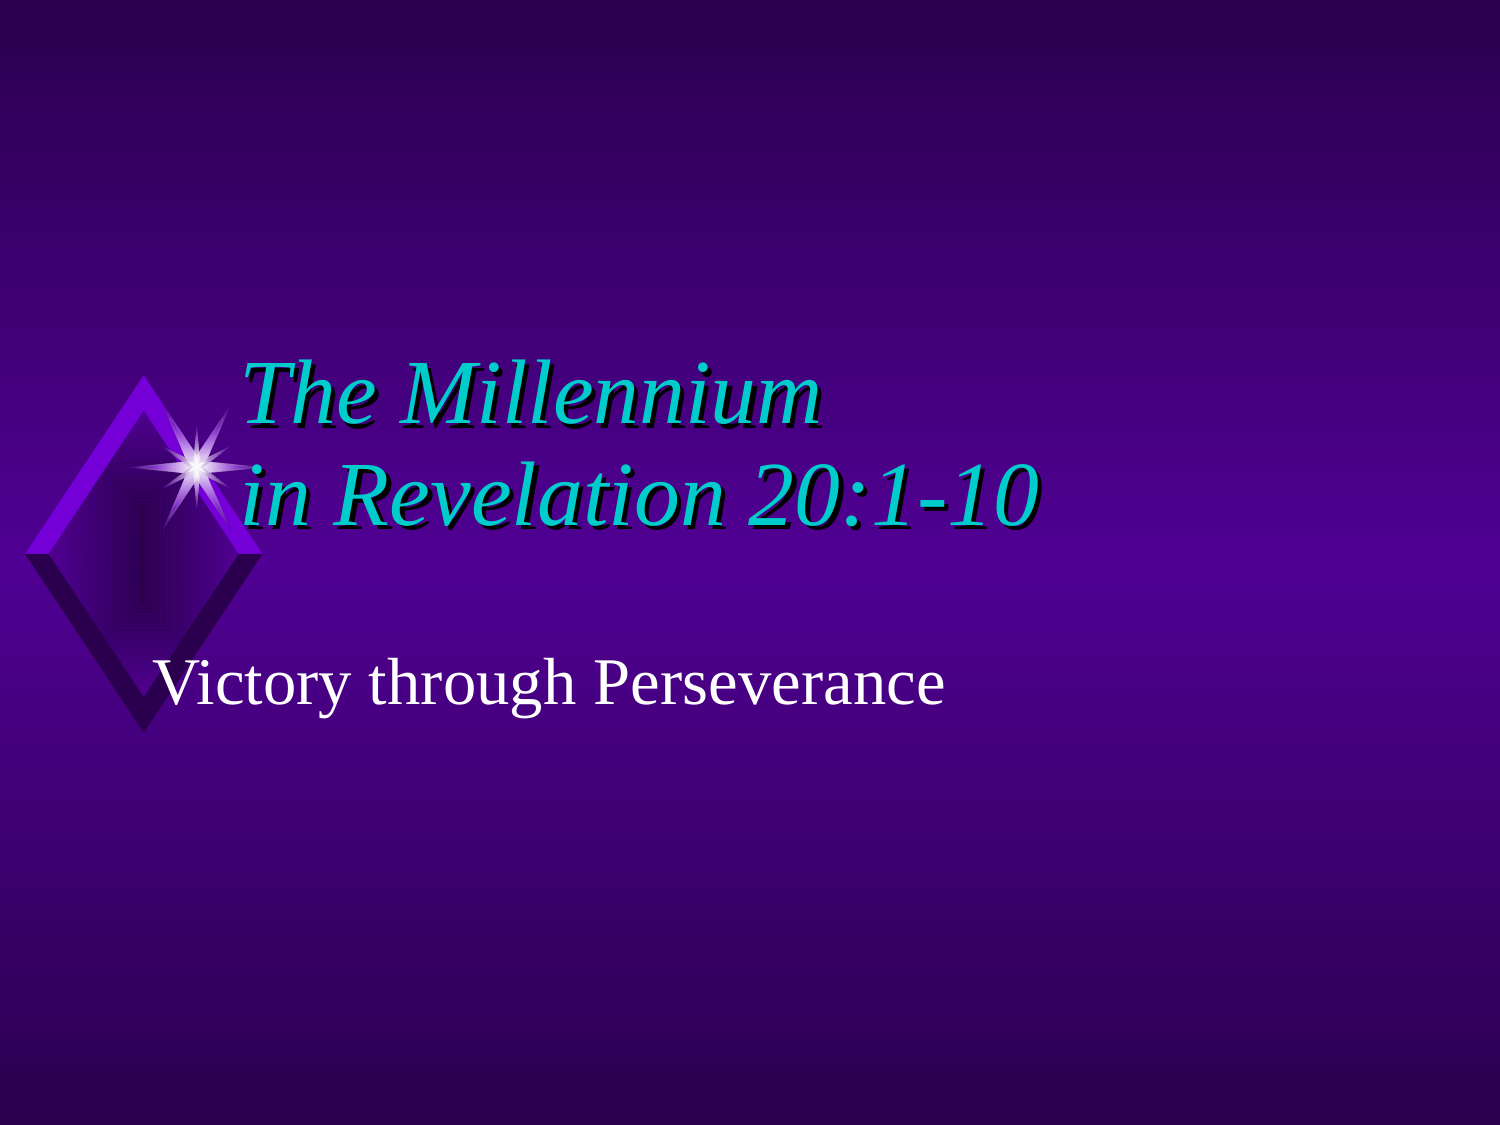

# The Millennium in Revelation 20:1-10
Victory through Perseverance